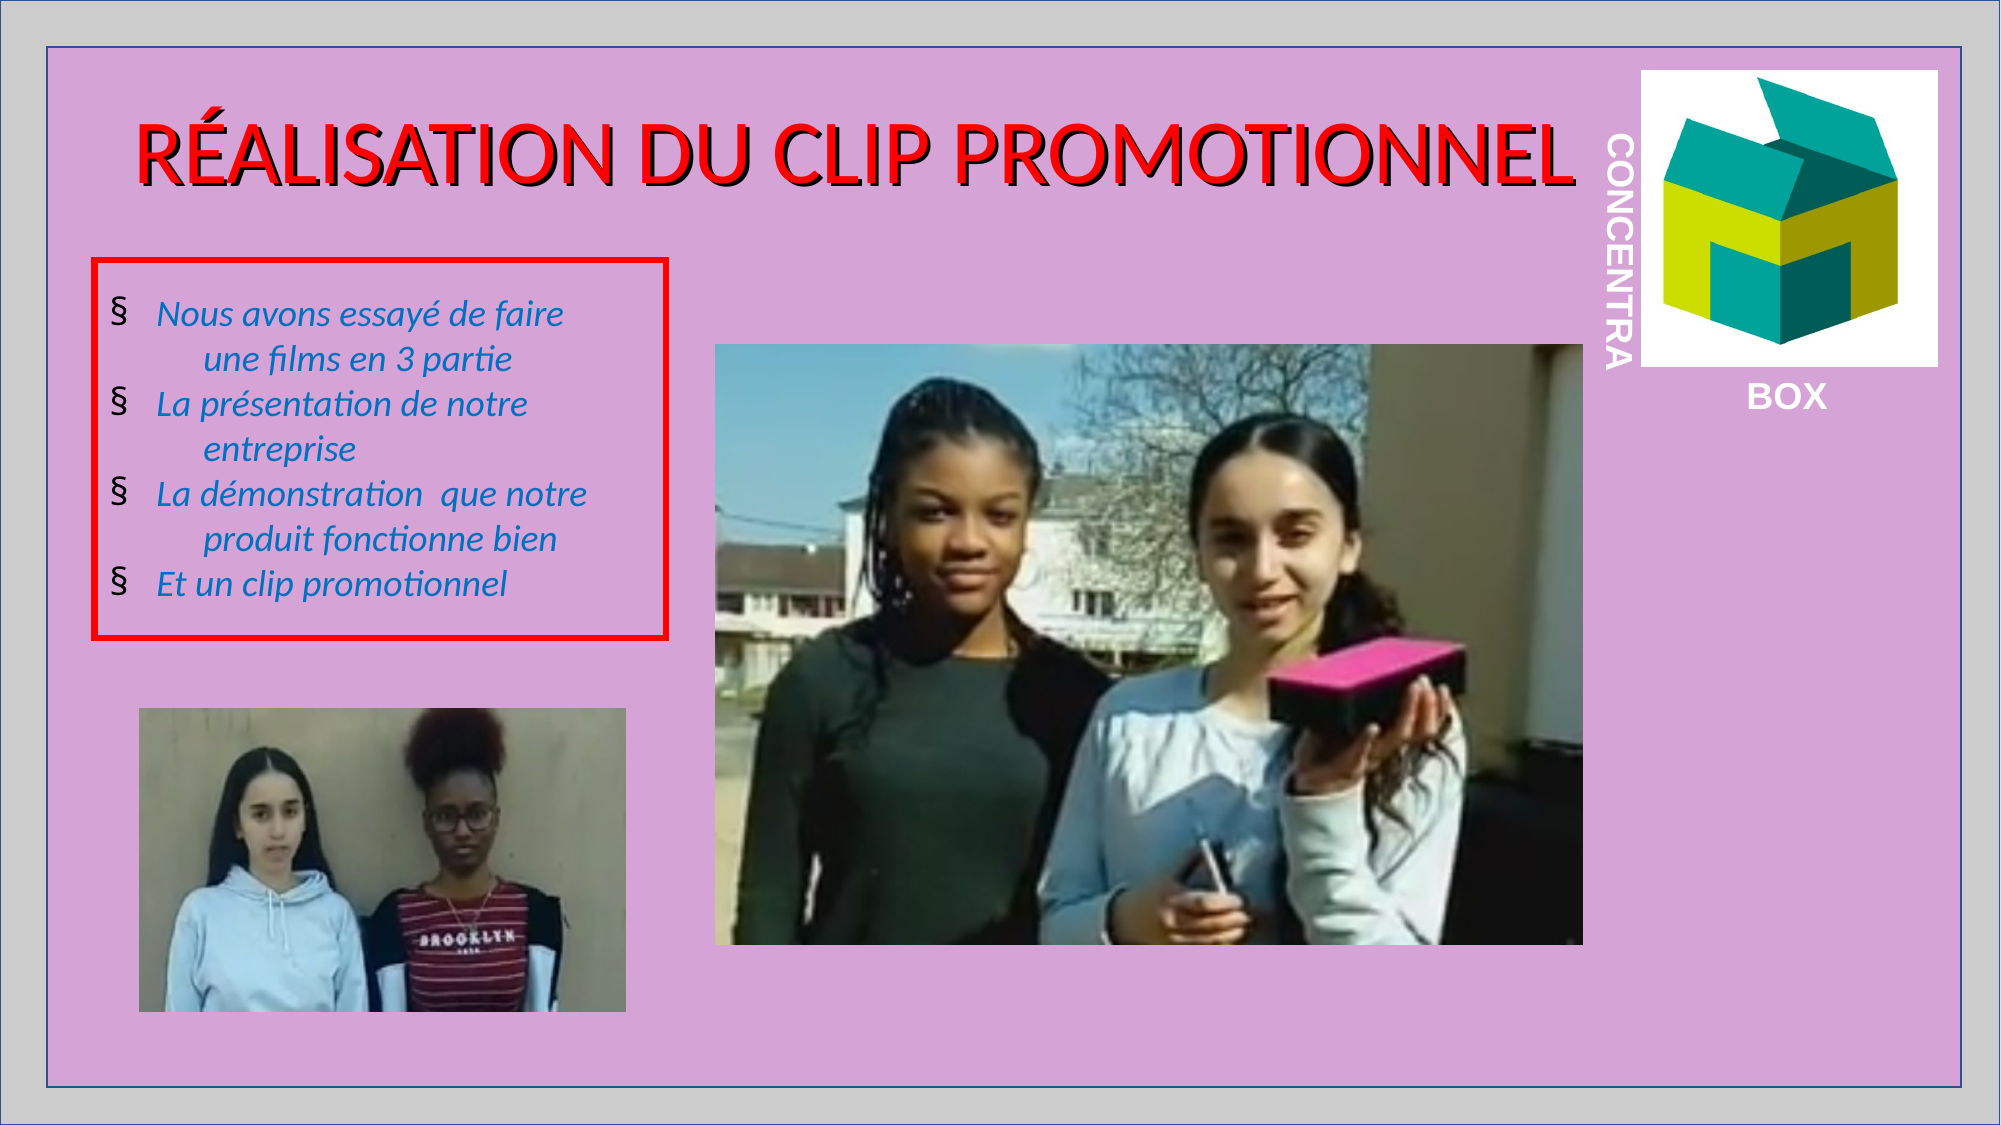

RÉALISATION DU CLIP PROMOTIONNEL
Nous avons essayé de faire une films en 3 partie
La présentation de notre entreprise
La démonstration que notre produit fonctionne bien
Et un clip promotionnel